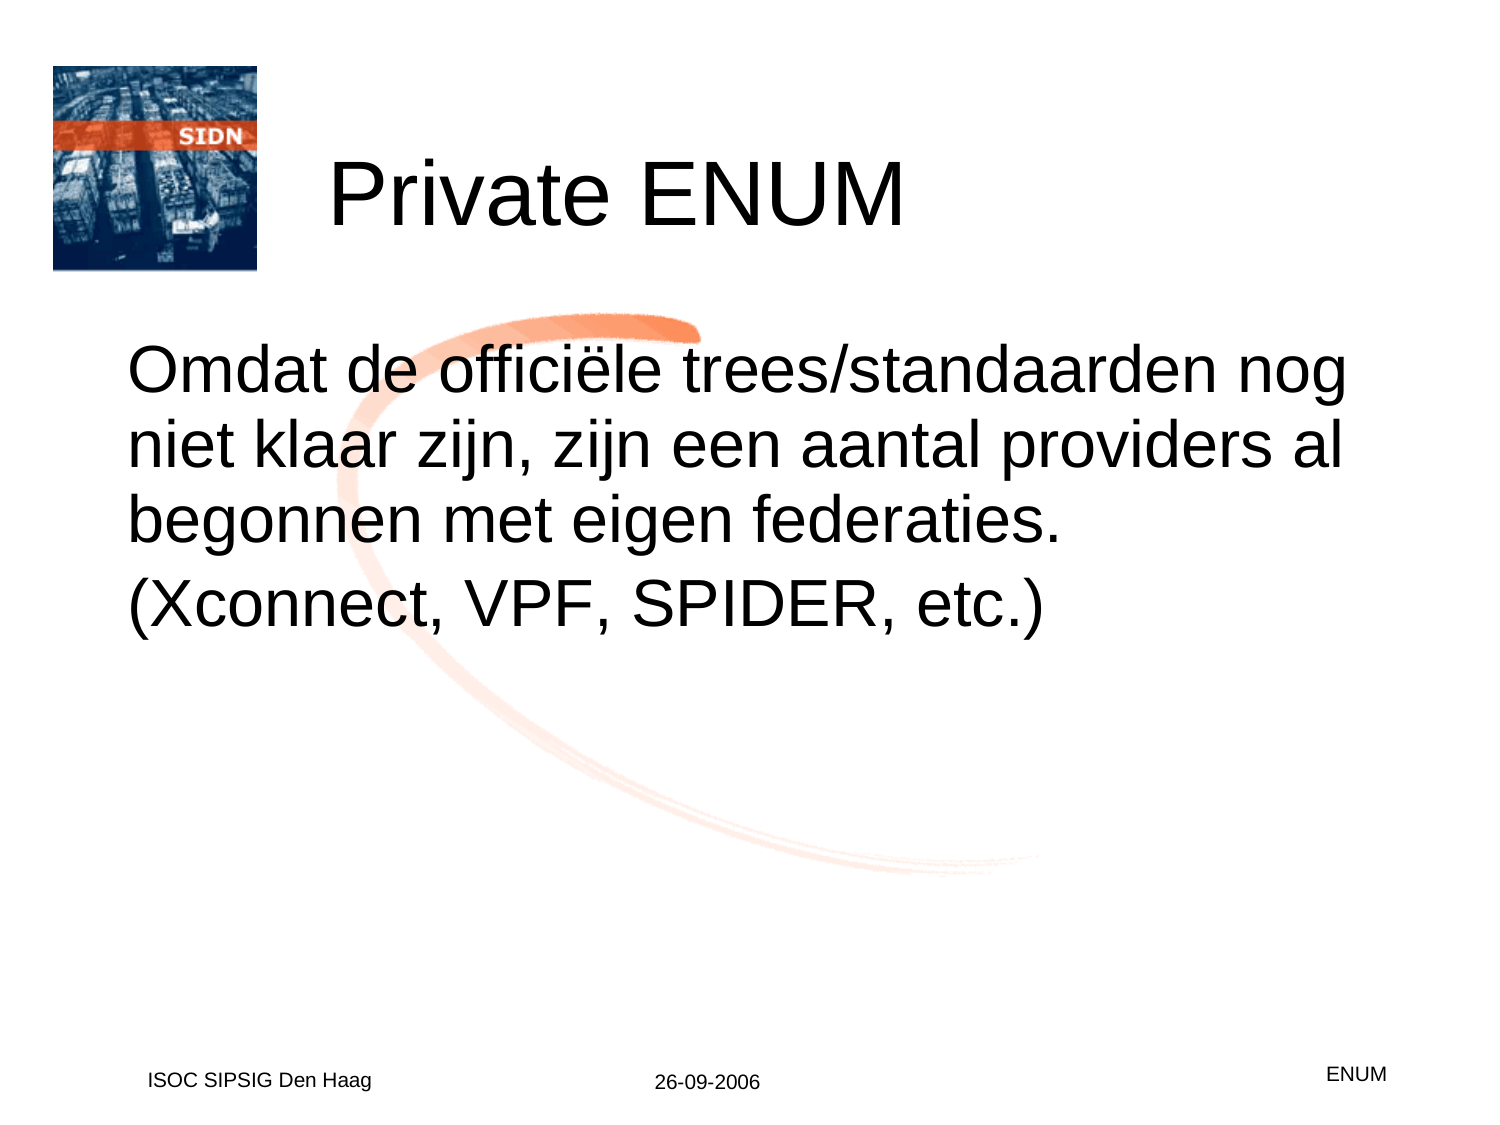

# Private ENUM
Omdat de officiële trees/standaarden nog niet klaar zijn, zijn een aantal providers al begonnen met eigen federaties.
(Xconnect, VPF, SPIDER, etc.)